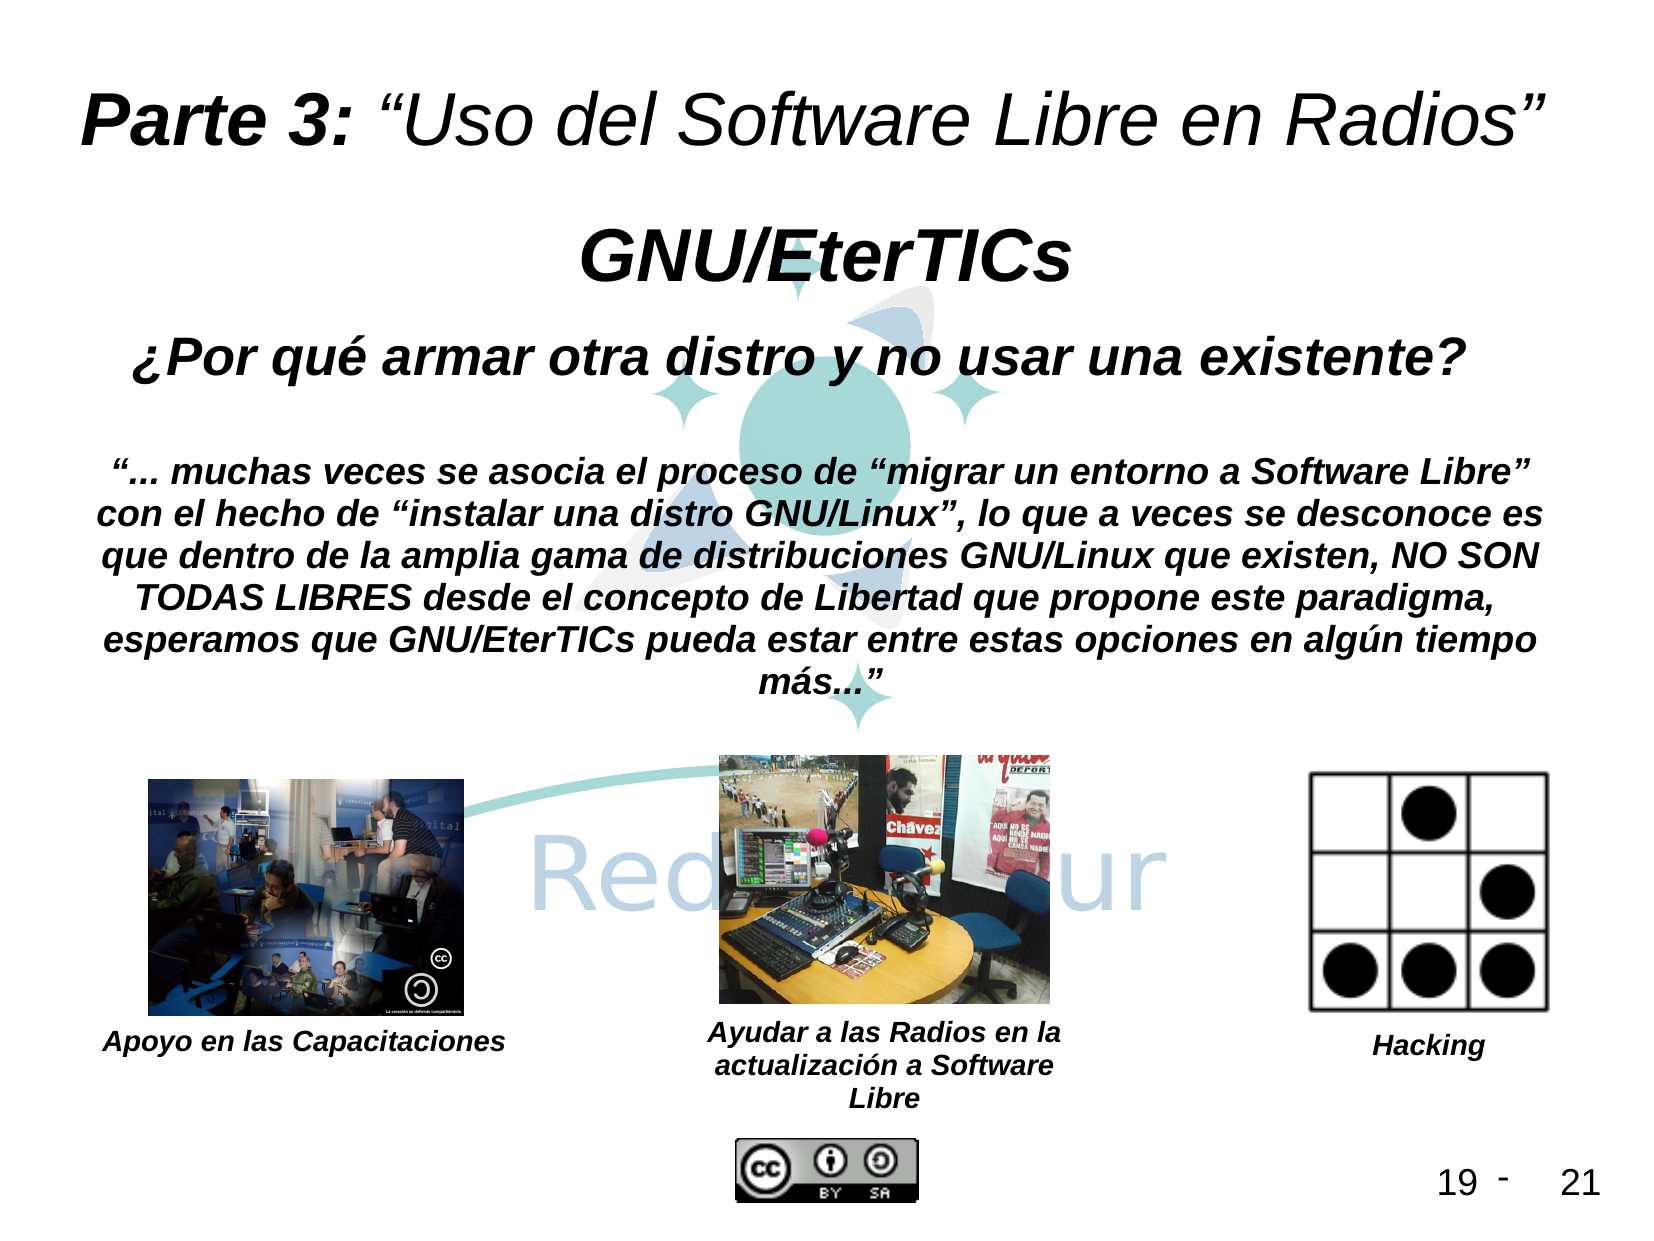

Parte 3: “Uso del Software Libre en Radios”
# GNU/EterTICs
¿Por qué armar otra distro y no usar una existente?
“... muchas veces se asocia el proceso de “migrar un entorno a Software Libre” con el hecho de “instalar una distro GNU/Linux”, lo que a veces se desconoce es que dentro de la amplia gama de distribuciones GNU/Linux que existen, NO SON TODAS LIBRES desde el concepto de Libertad que propone este paradigma, esperamos que GNU/EterTICs pueda estar entre estas opciones en algún tiempo más...”
Ayudar a las Radios en la actualización a Software Libre
Hacking
Apoyo en las Capacitaciones
-
21